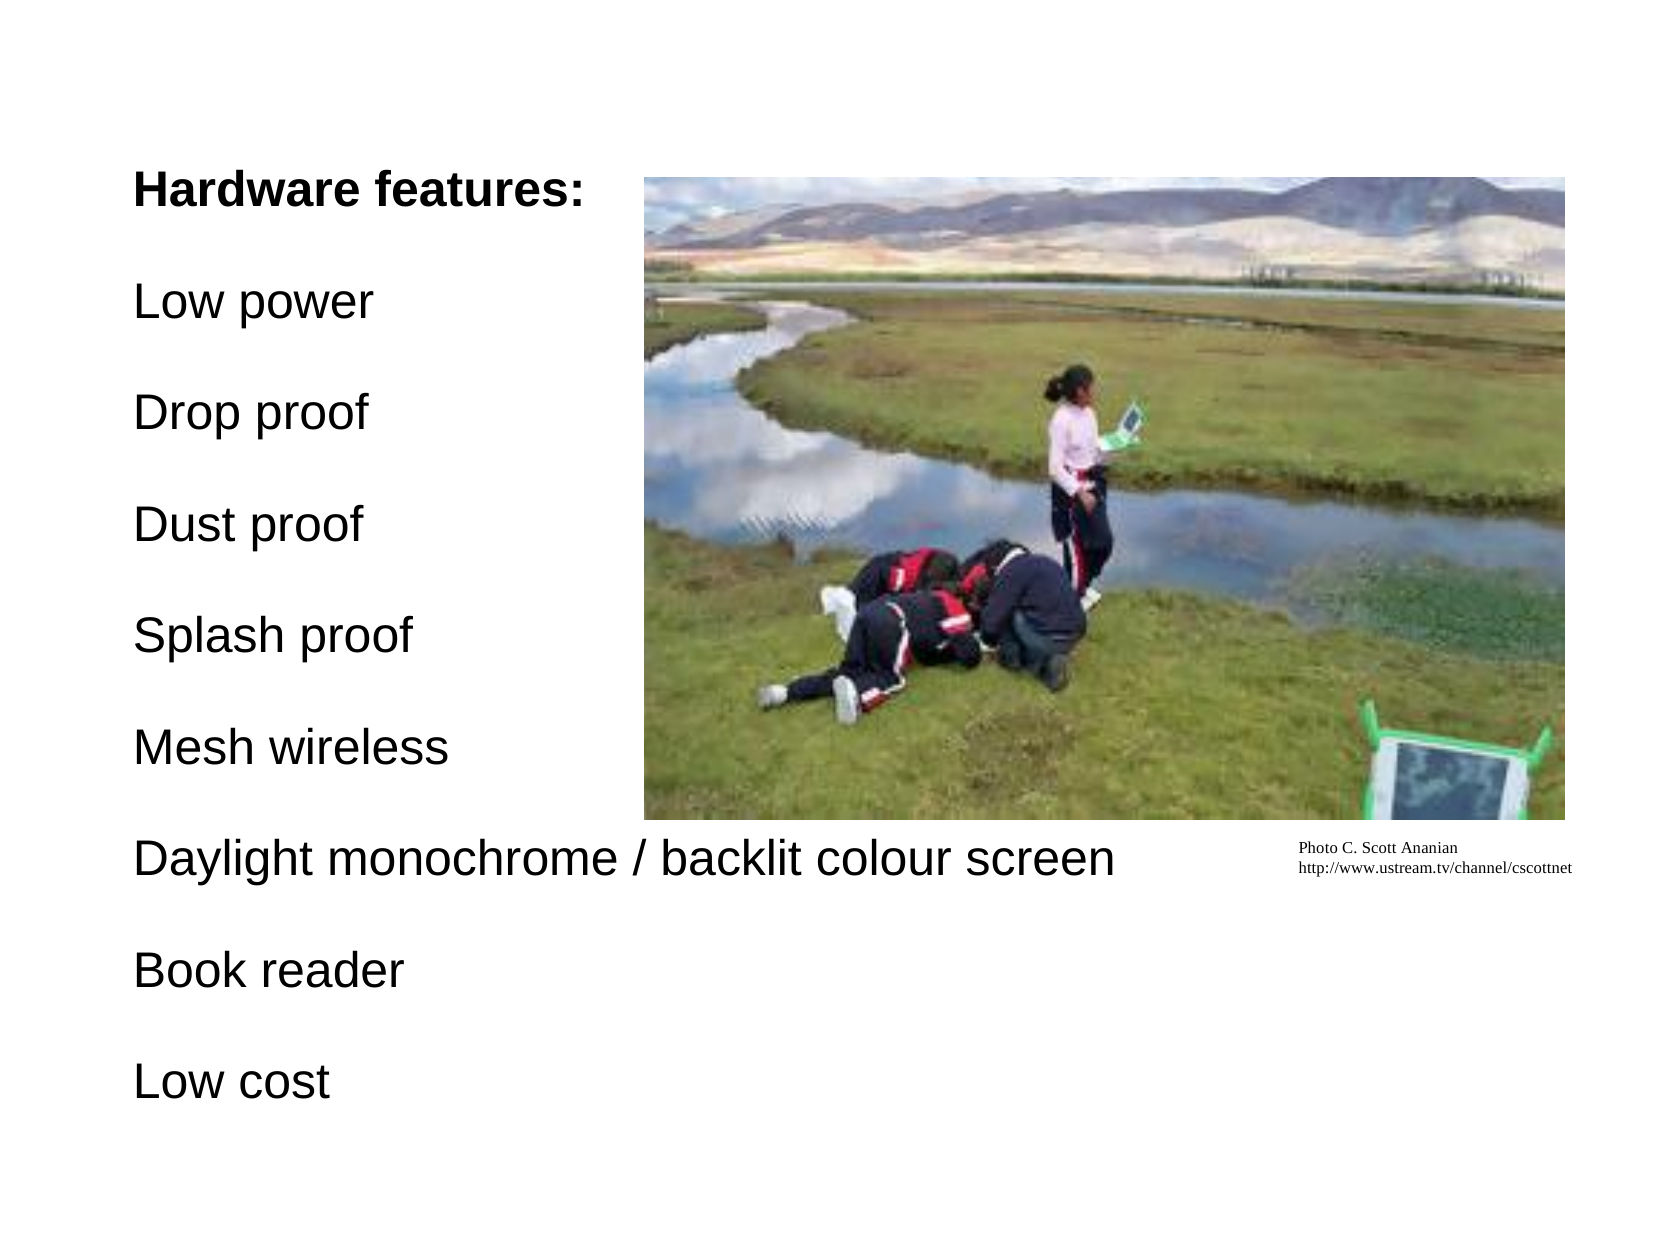

Hardware features:
Low power
Drop proof
Dust proof
Splash proof
Mesh wireless
Daylight monochrome / backlit colour screen
Book reader
Low cost
Photo C. Scott Ananian http://www.ustream.tv/channel/cscottnet